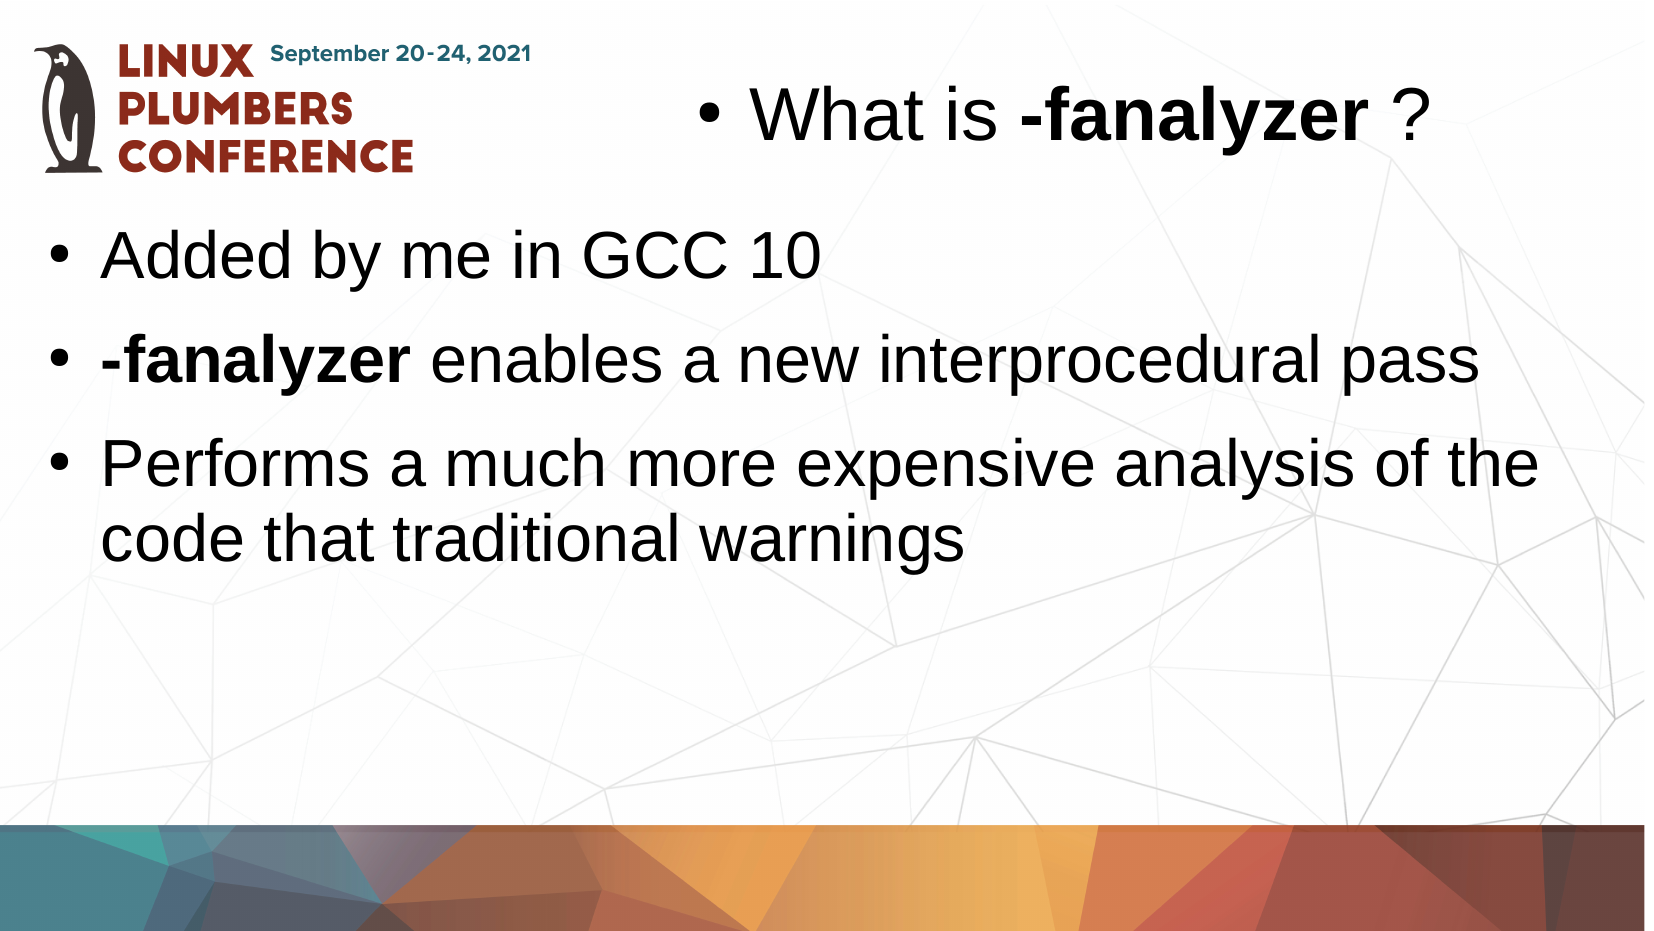

# What is -fanalyzer ?
Added by me in GCC 10
-fanalyzer enables a new interprocedural pass
Performs a much more expensive analysis of the code that traditional warnings